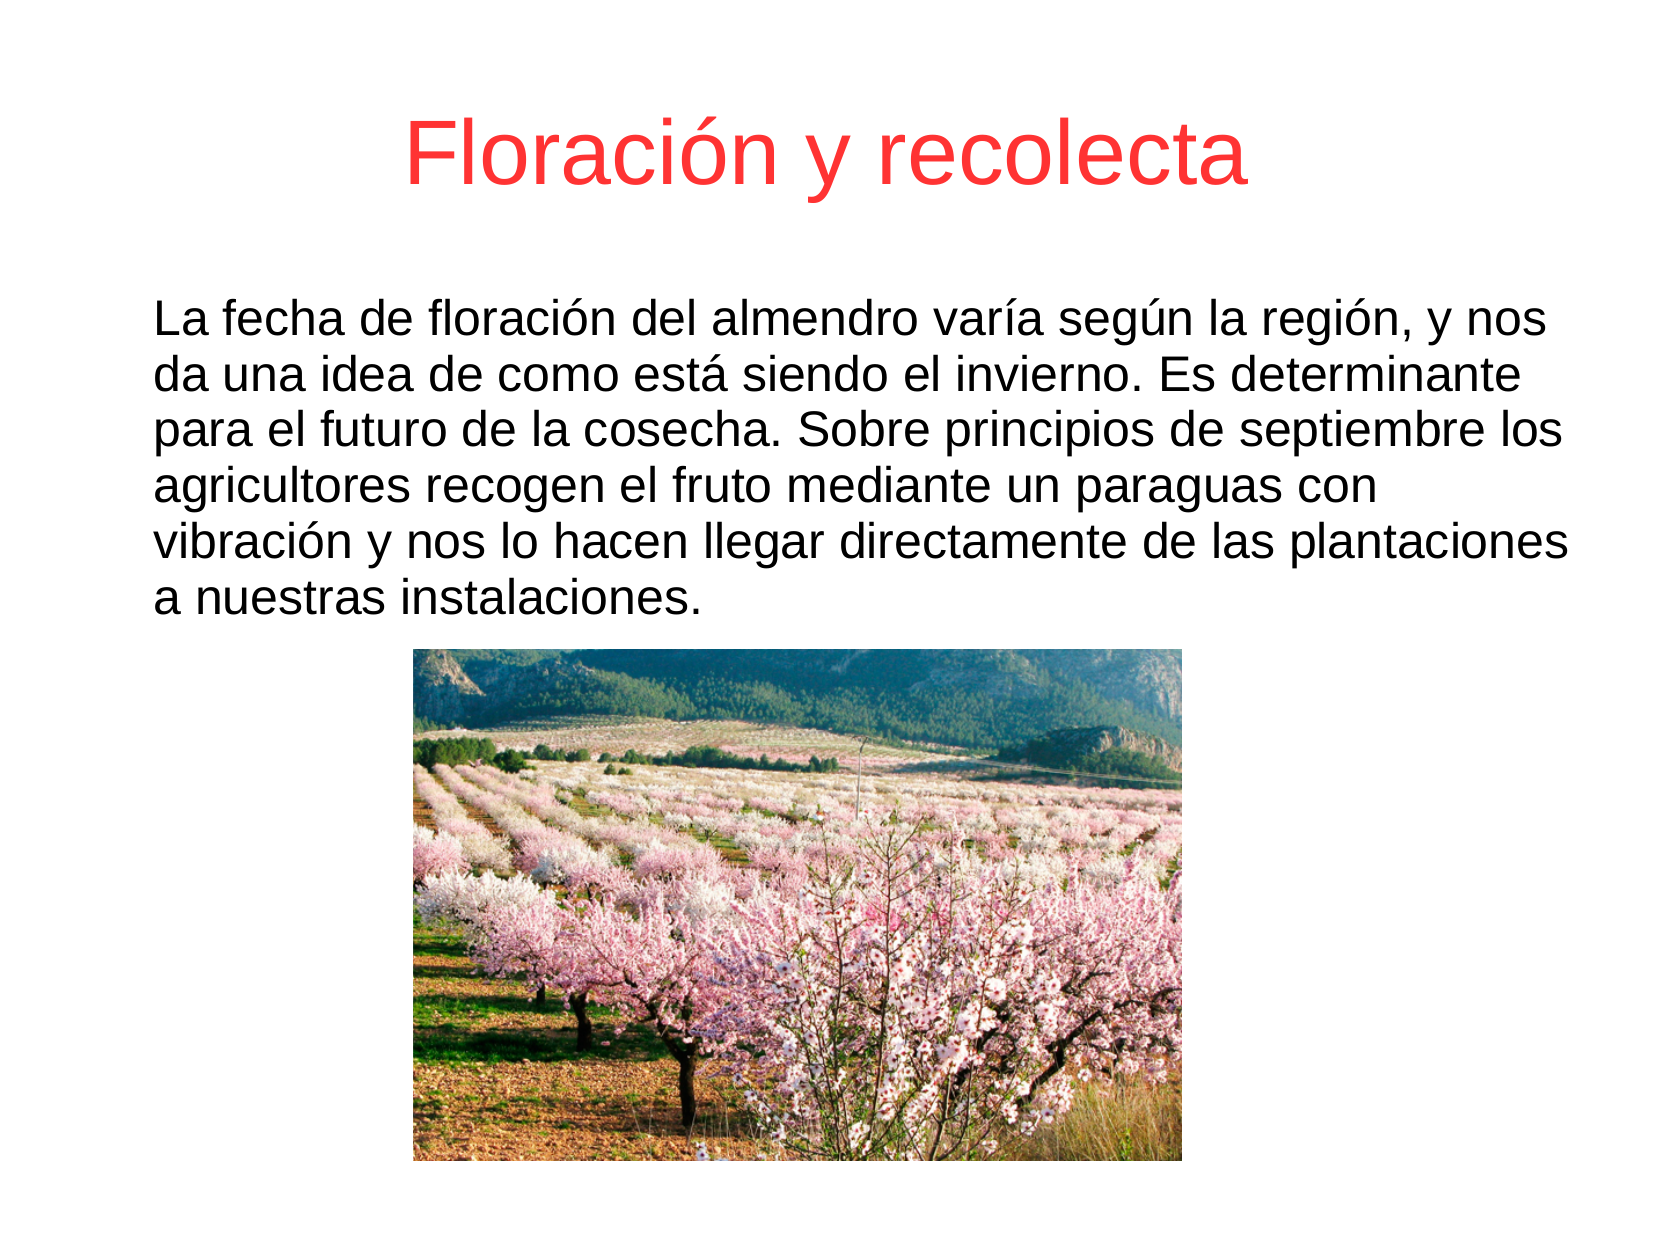

# Floración y recolecta
La fecha de floración del almendro varía según la región, y nos da una idea de como está siendo el invierno. Es determinante para el futuro de la cosecha. Sobre principios de septiembre los agricultores recogen el fruto mediante un paraguas con vibración y nos lo hacen llegar directamente de las plantaciones a nuestras instalaciones.